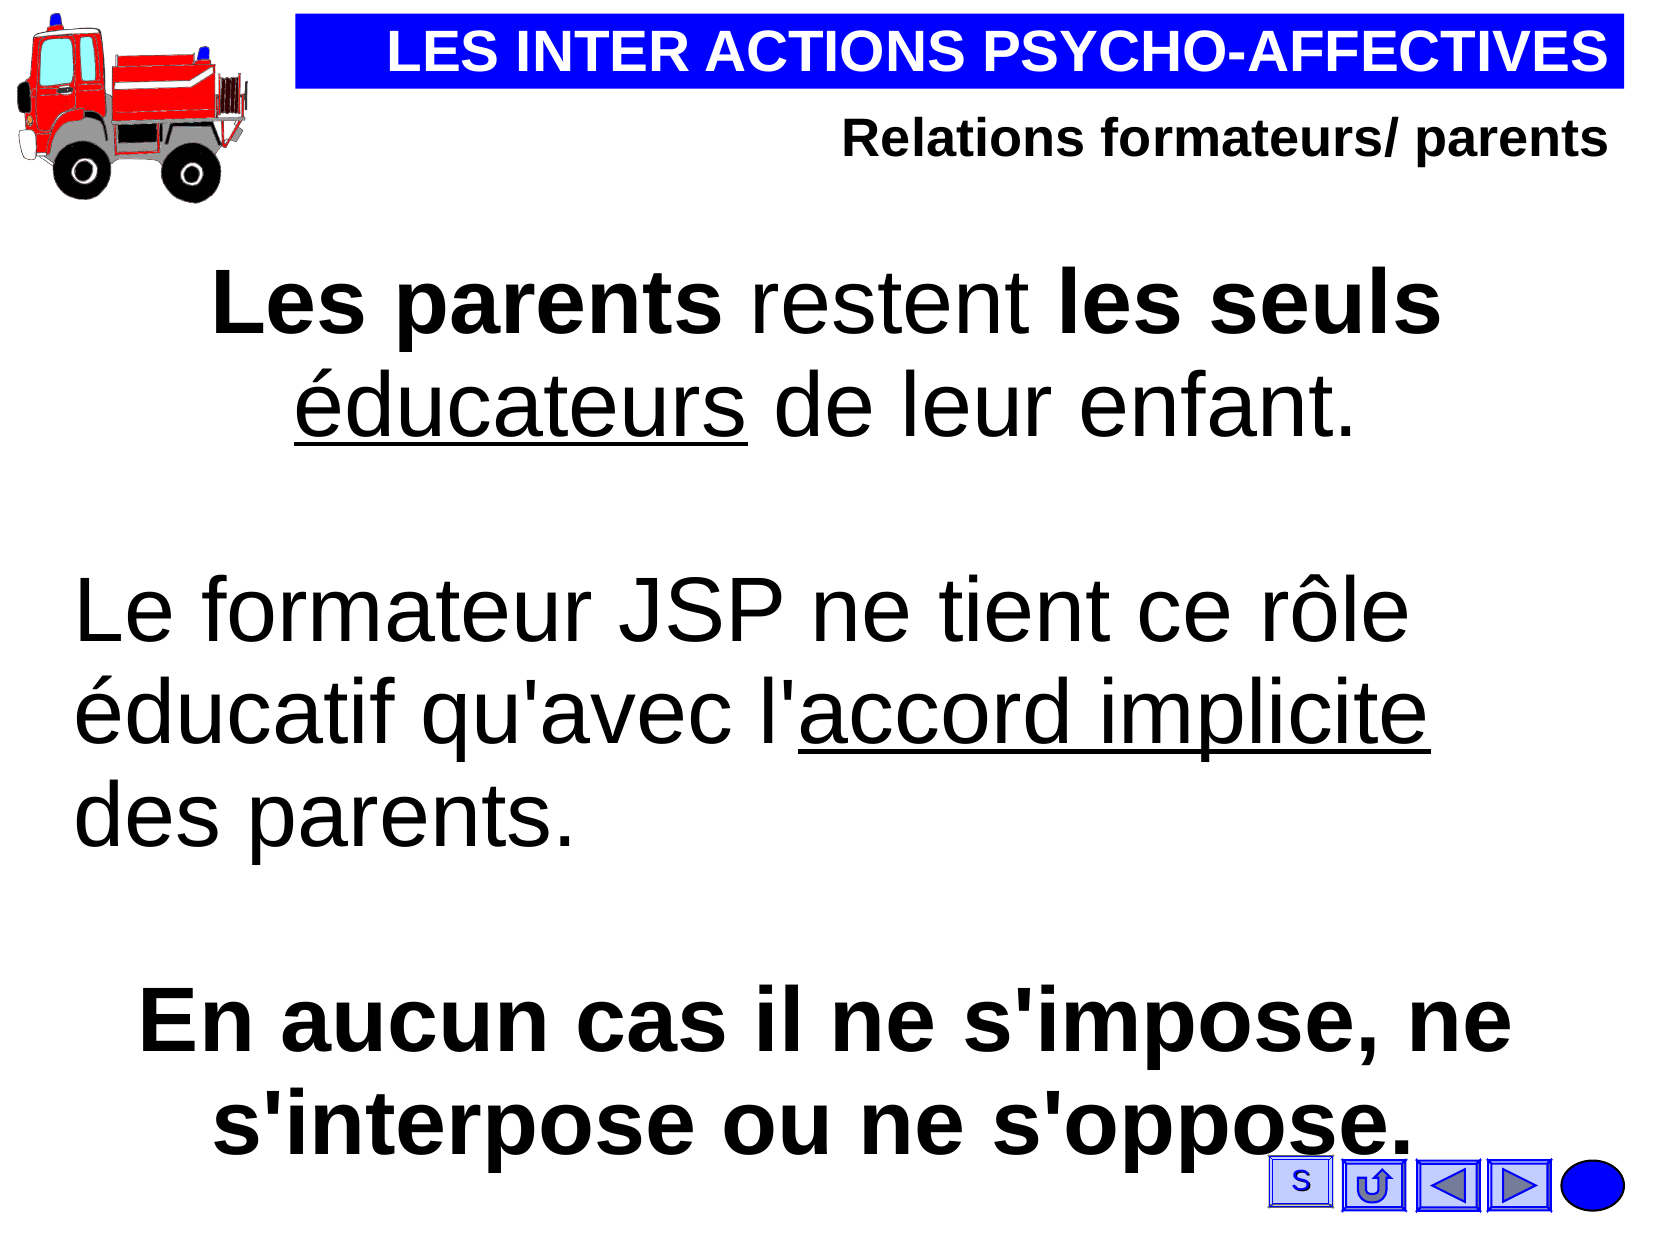

LES INTER ACTIONS PSYCHO-AFFECTIVES
Relations formateurs/ parents
Les parents restent les seuls éducateurs de leur enfant.
Le formateur JSP ne tient ce rôle éducatif qu'avec l'accord implicite des parents.
En aucun cas il ne s'impose, ne s'interpose ou ne s'oppose.